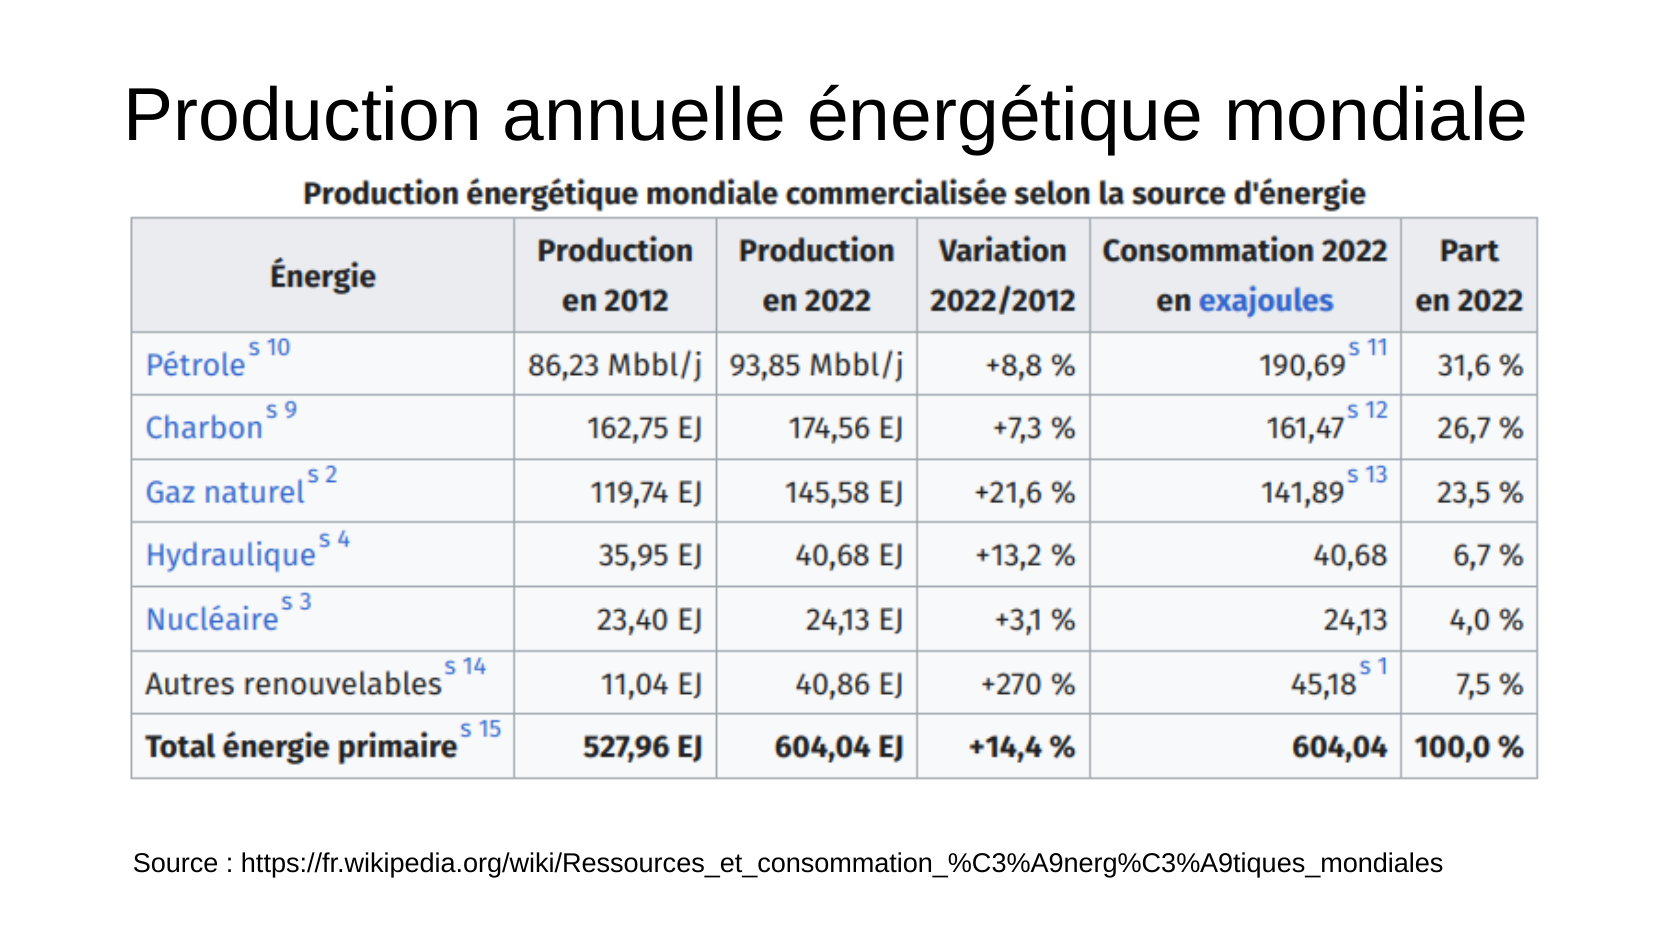

# Production annuelle énergétique mondiale
Source : https://fr.wikipedia.org/wiki/Ressources_et_consommation_%C3%A9nerg%C3%A9tiques_mondiales